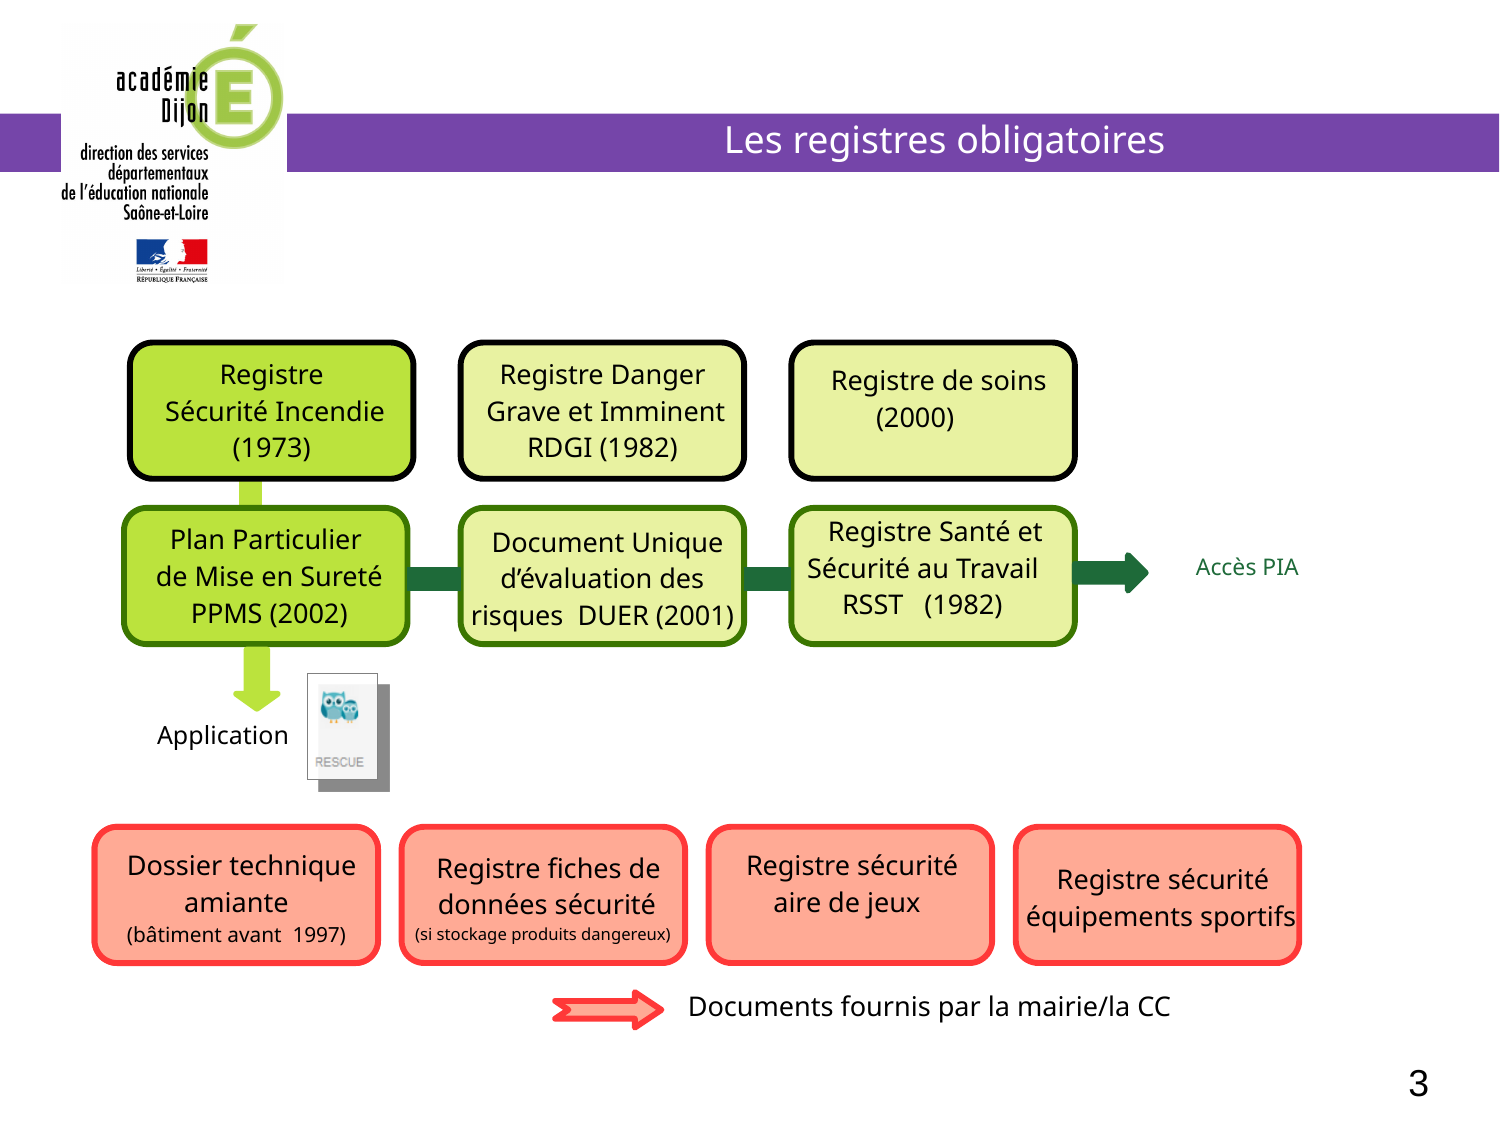

# Les registres obligatoires
Registre
 Sécurité Incendie
(1973)
Registre Danger
 Grave et Imminent
RDGI (1982)
 Registre de soins
 (2000)
 Registre Santé et Sécurité au Travail
 RSST (1982)
Plan Particulier
 de Mise en Sureté
 PPMS (2002)
 Document Unique
 d’évaluation des
risques DUER (2001)
Accès PIA
Application
 Dossier technique
 amiante
(bâtiment avant 1997)
 Registre fiches de
 données sécurité
(si stockage produits dangereux)
 Registre sécurité
aire de jeux
 Registre sécurité
 équipements sportifs
 Dossier technique
 amiante
(bâtiment avant 1997)
Documents fournis par la mairie/la CC
3